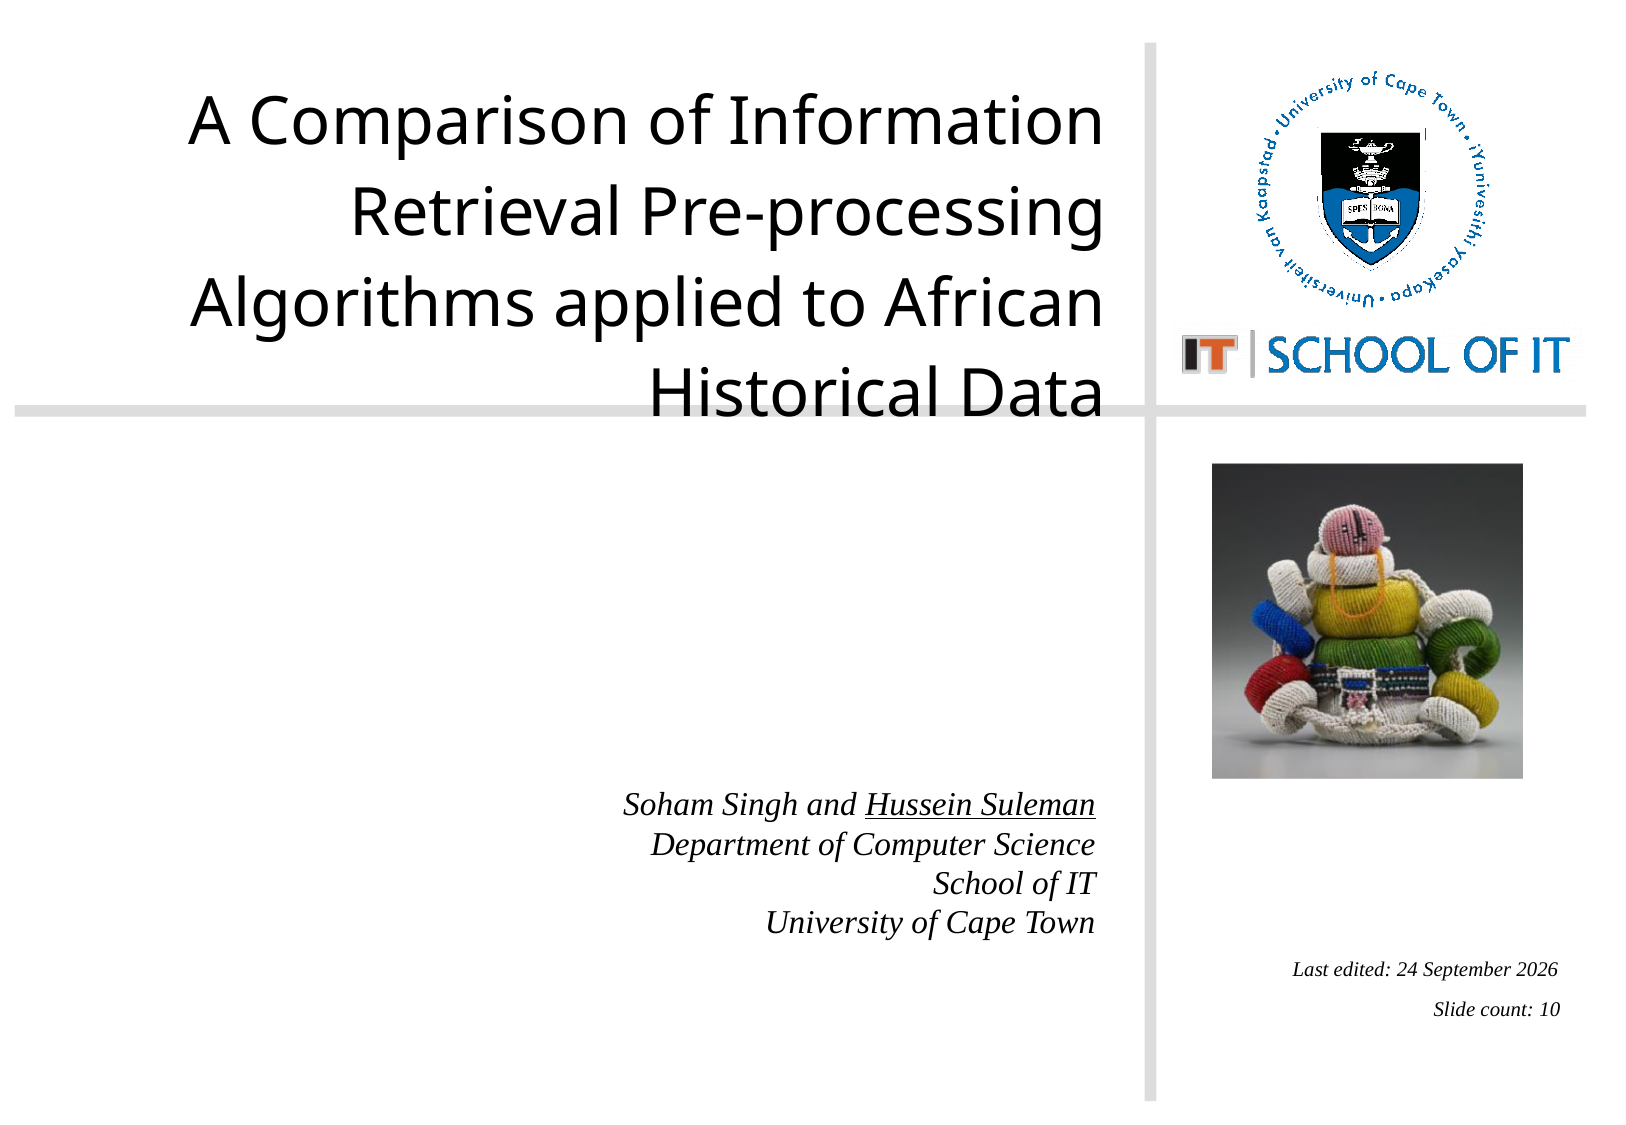

A Comparison of Information Retrieval Pre-processing Algorithms applied to African Historical Data
# Soham Singh and Hussein Suleman
Department of Computer Science
School of IT
University of Cape Town
1